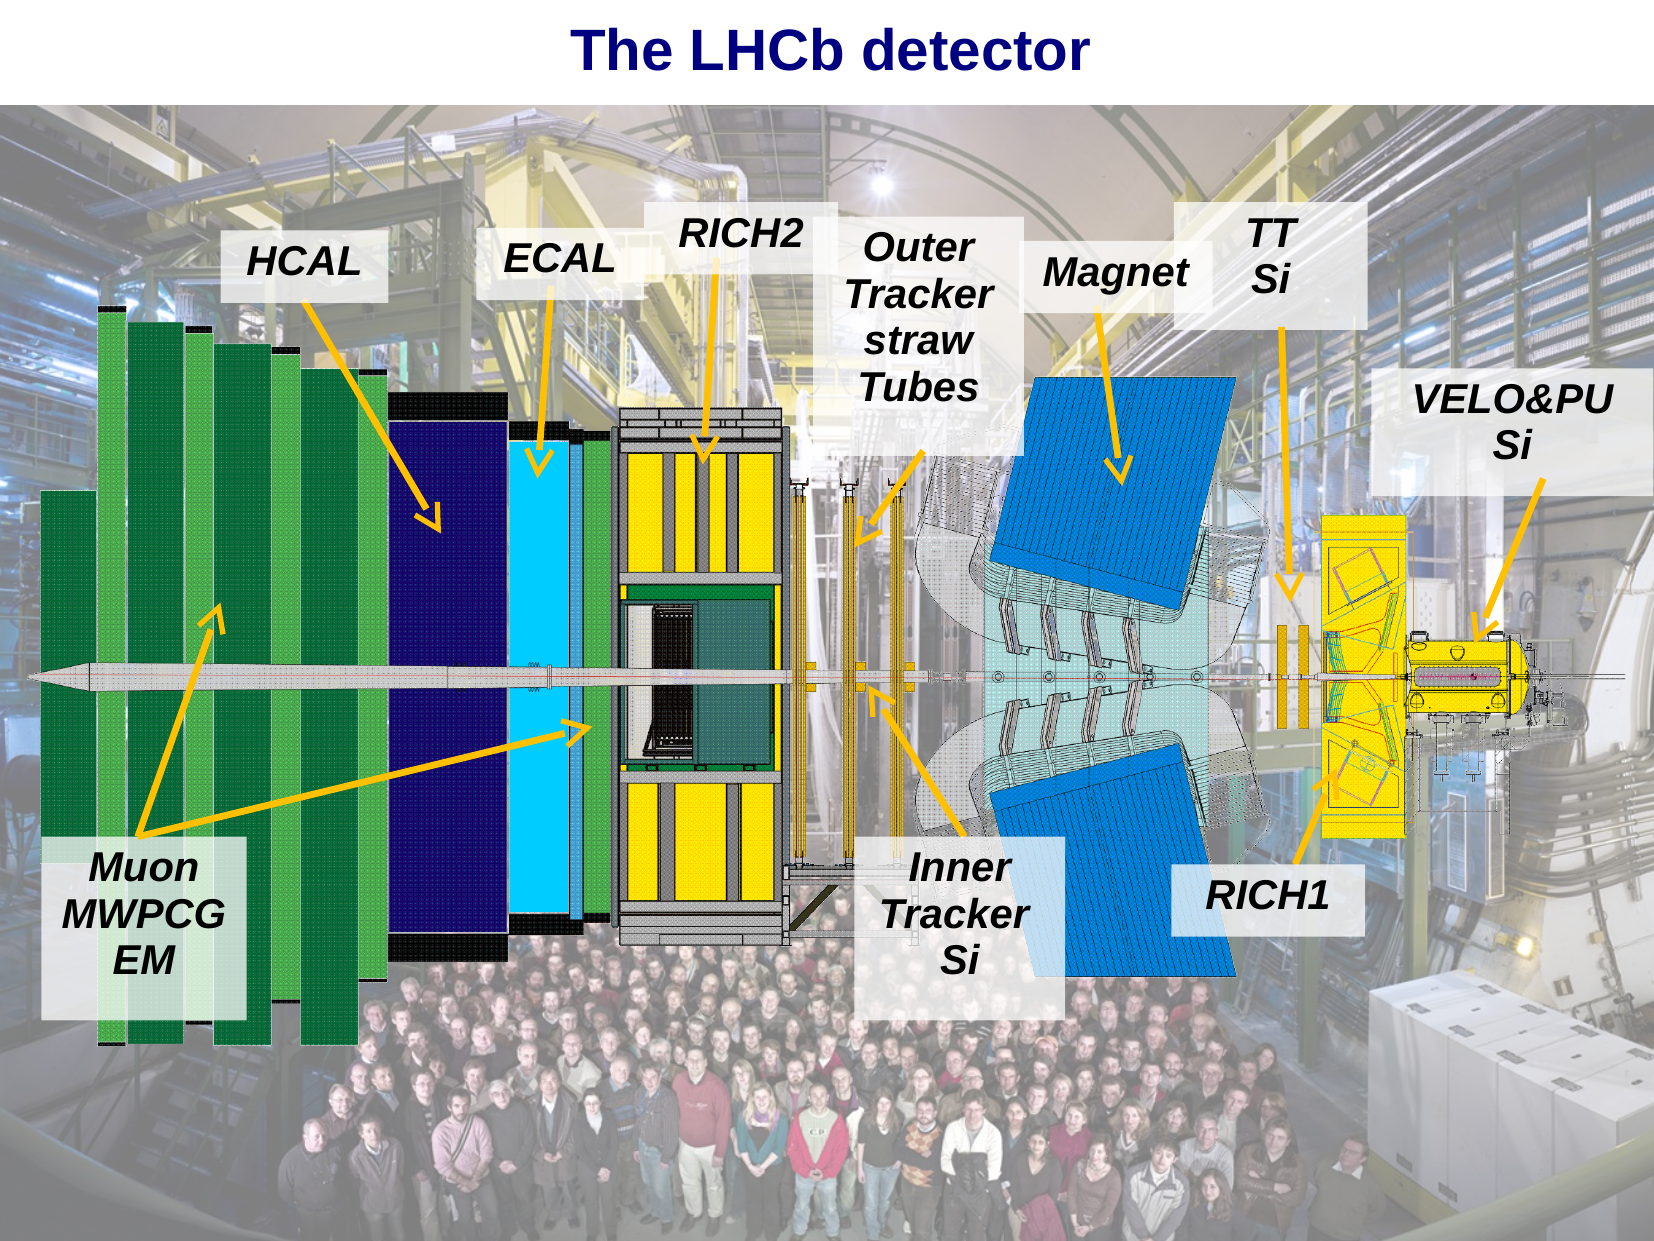

# The LHCb detector
RICH2
TT
Si
Outer Tracker straw Tubes
ECAL
HCAL
Magnet
Muon
MWPCGEM
RICH1
VELO&PU
Si
Inner Tracker
Si